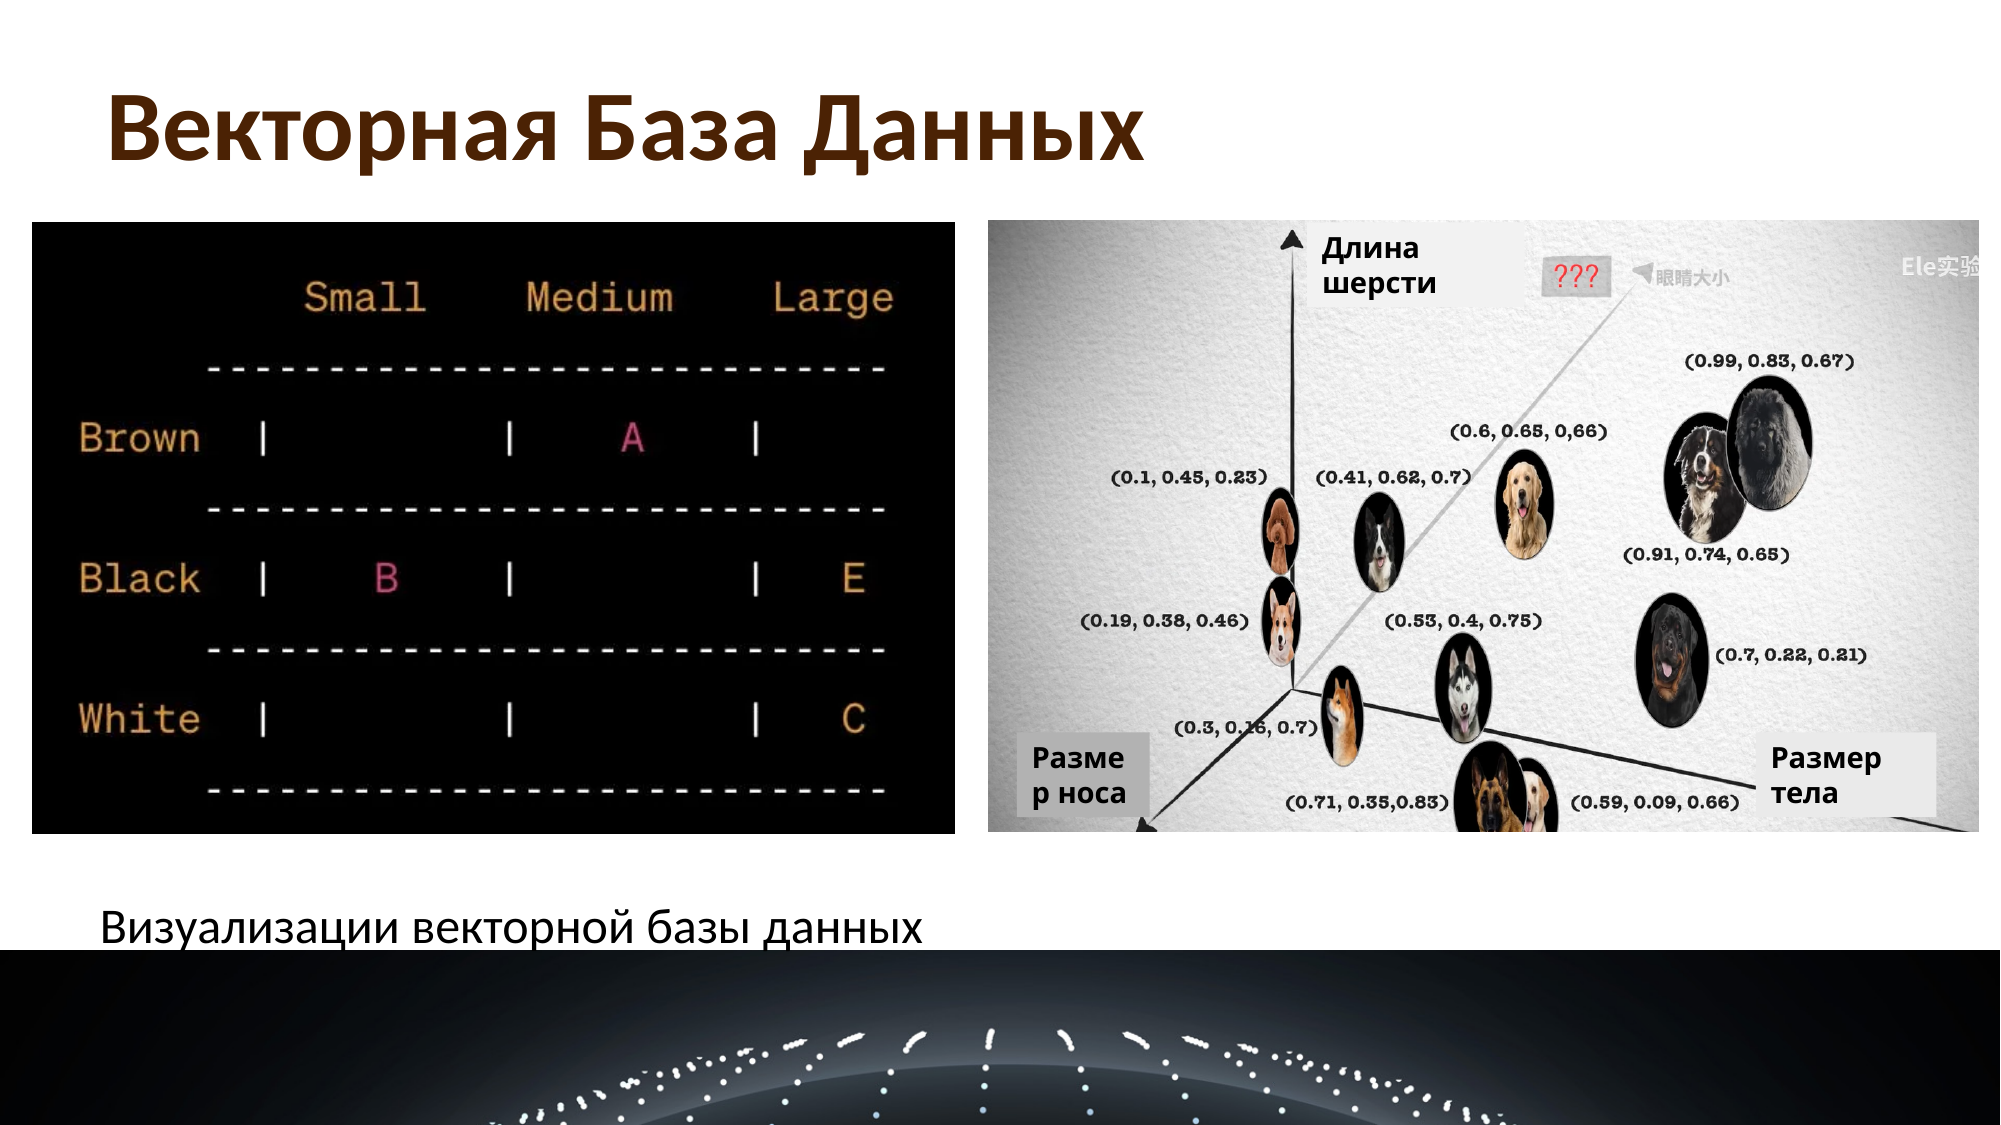

Векторная База Данных
Длина шерсти
Размер носа
Размер тела
Визуализации векторной базы данных